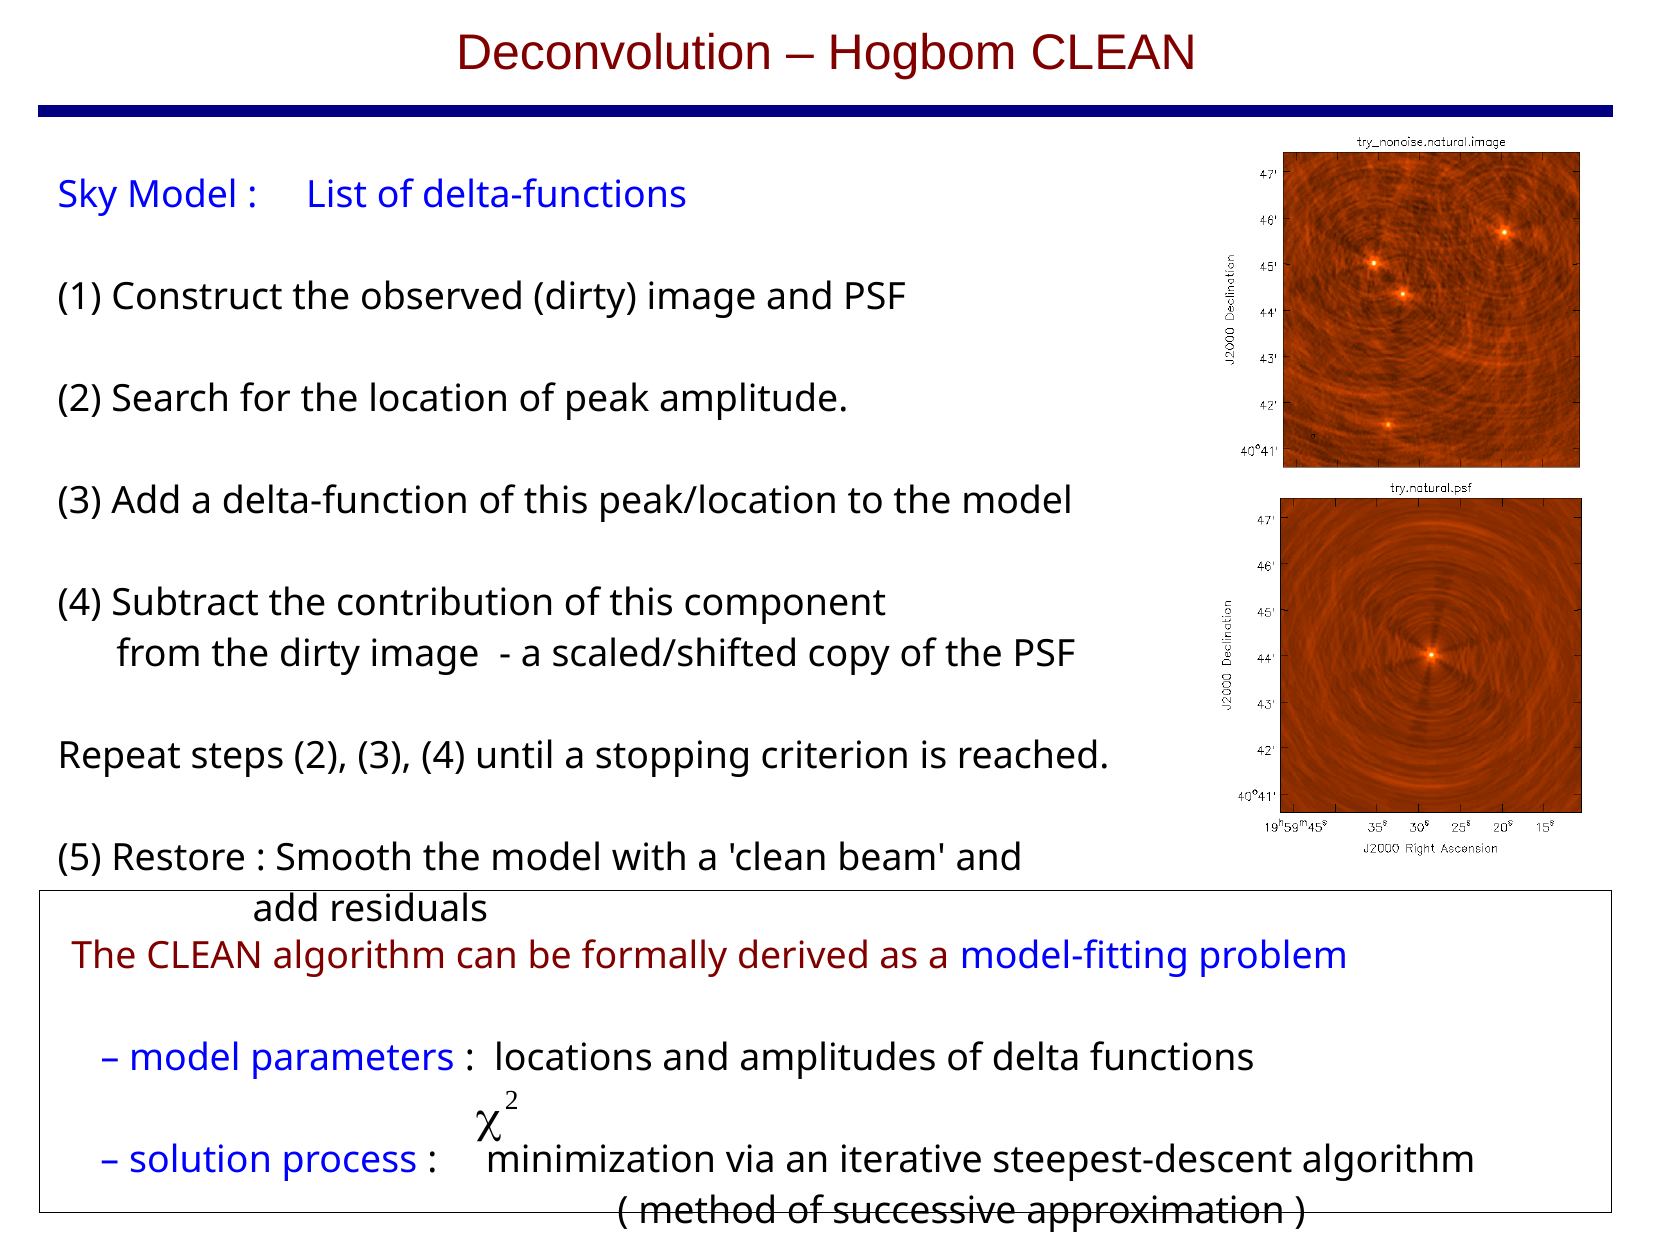

# Deconvolution – Hogbom CLEAN
Sky Model : List of delta-functions
(1) Construct the observed (dirty) image and PSF
(2) Search for the location of peak amplitude.
(3) Add a delta-function of this peak/location to the model
(4) Subtract the contribution of this component
 from the dirty image - a scaled/shifted copy of the PSF
Repeat steps (2), (3), (4) until a stopping criterion is reached.
(5) Restore : Smooth the model with a 'clean beam' and
 add residuals
The CLEAN algorithm can be formally derived as a model-fitting problem
 – model parameters : locations and amplitudes of delta functions
 – solution process : minimization via an iterative steepest-descent algorithm
 ( method of successive approximation )